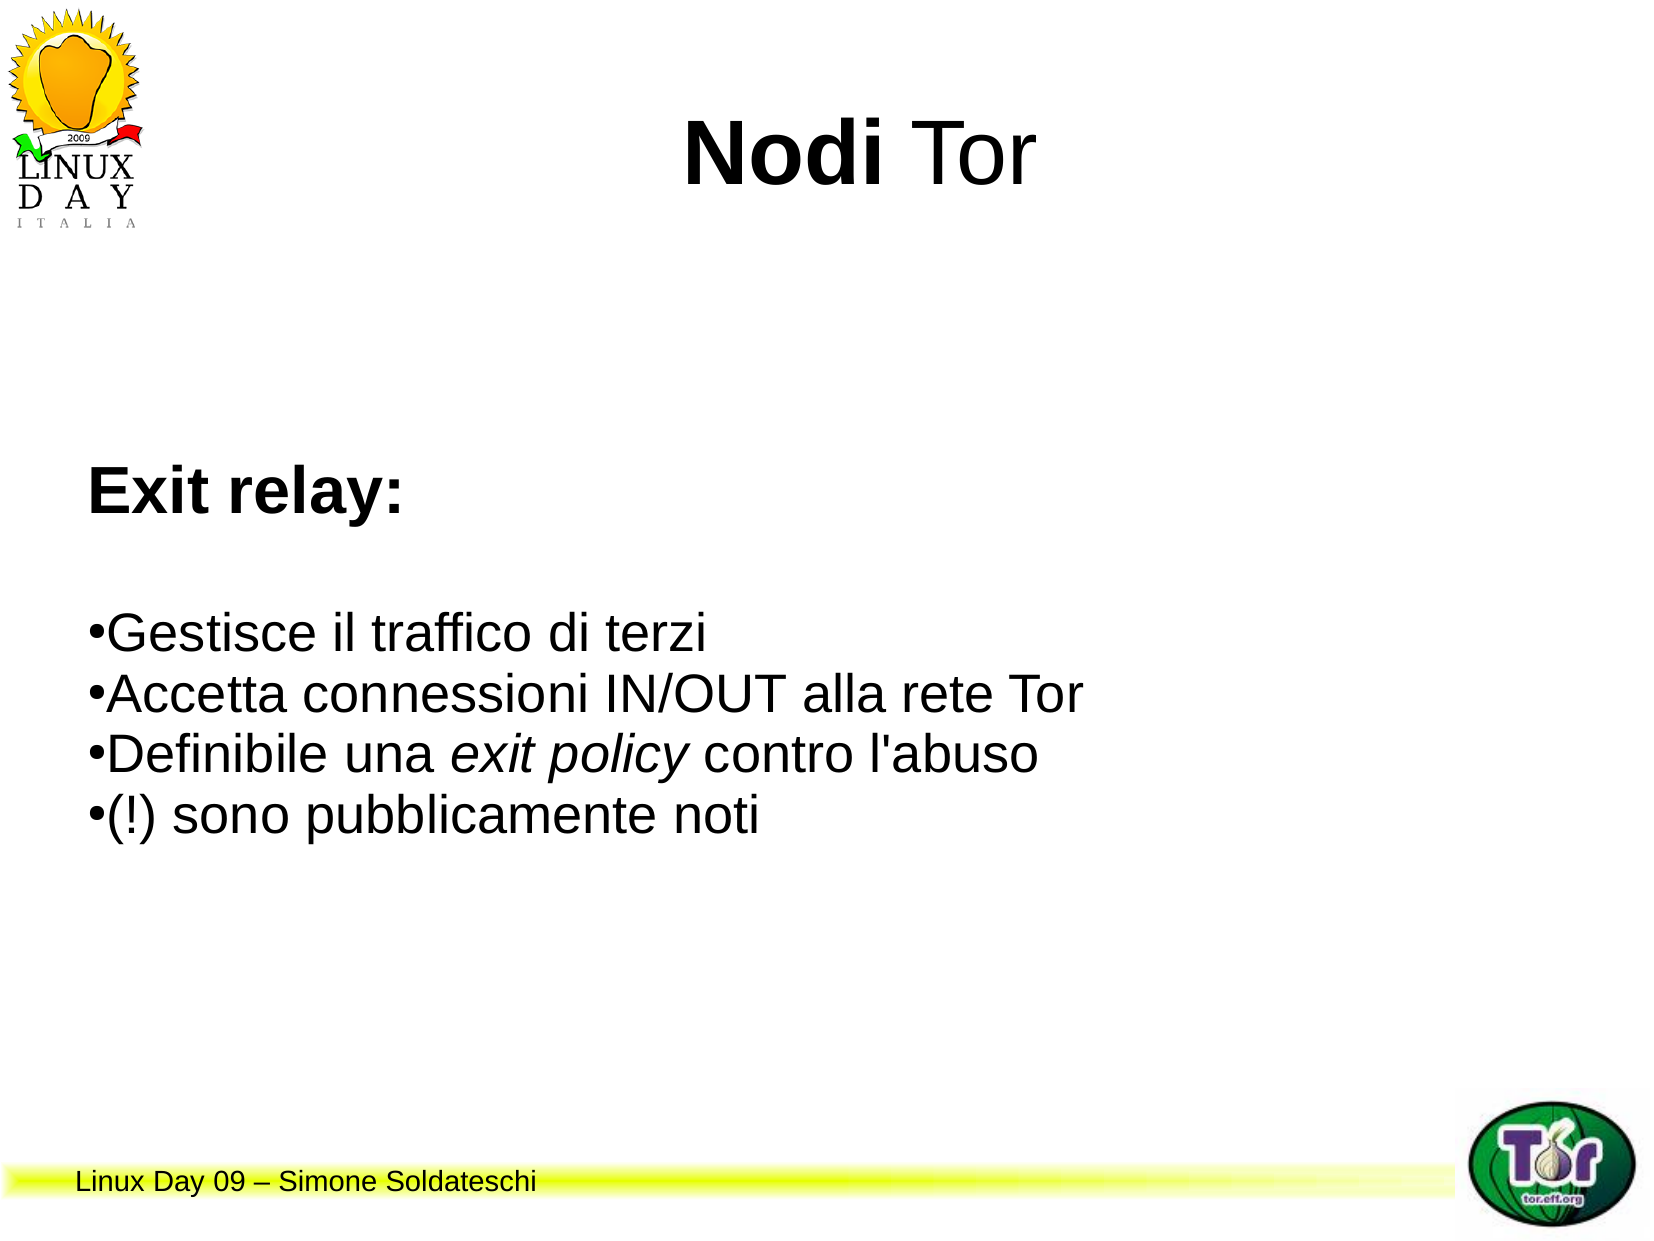

# Nodi Tor
Exit relay:
Gestisce il traffico di terzi
Accetta connessioni IN/OUT alla rete Tor
Definibile una exit policy contro l'abuso
(!) sono pubblicamente noti